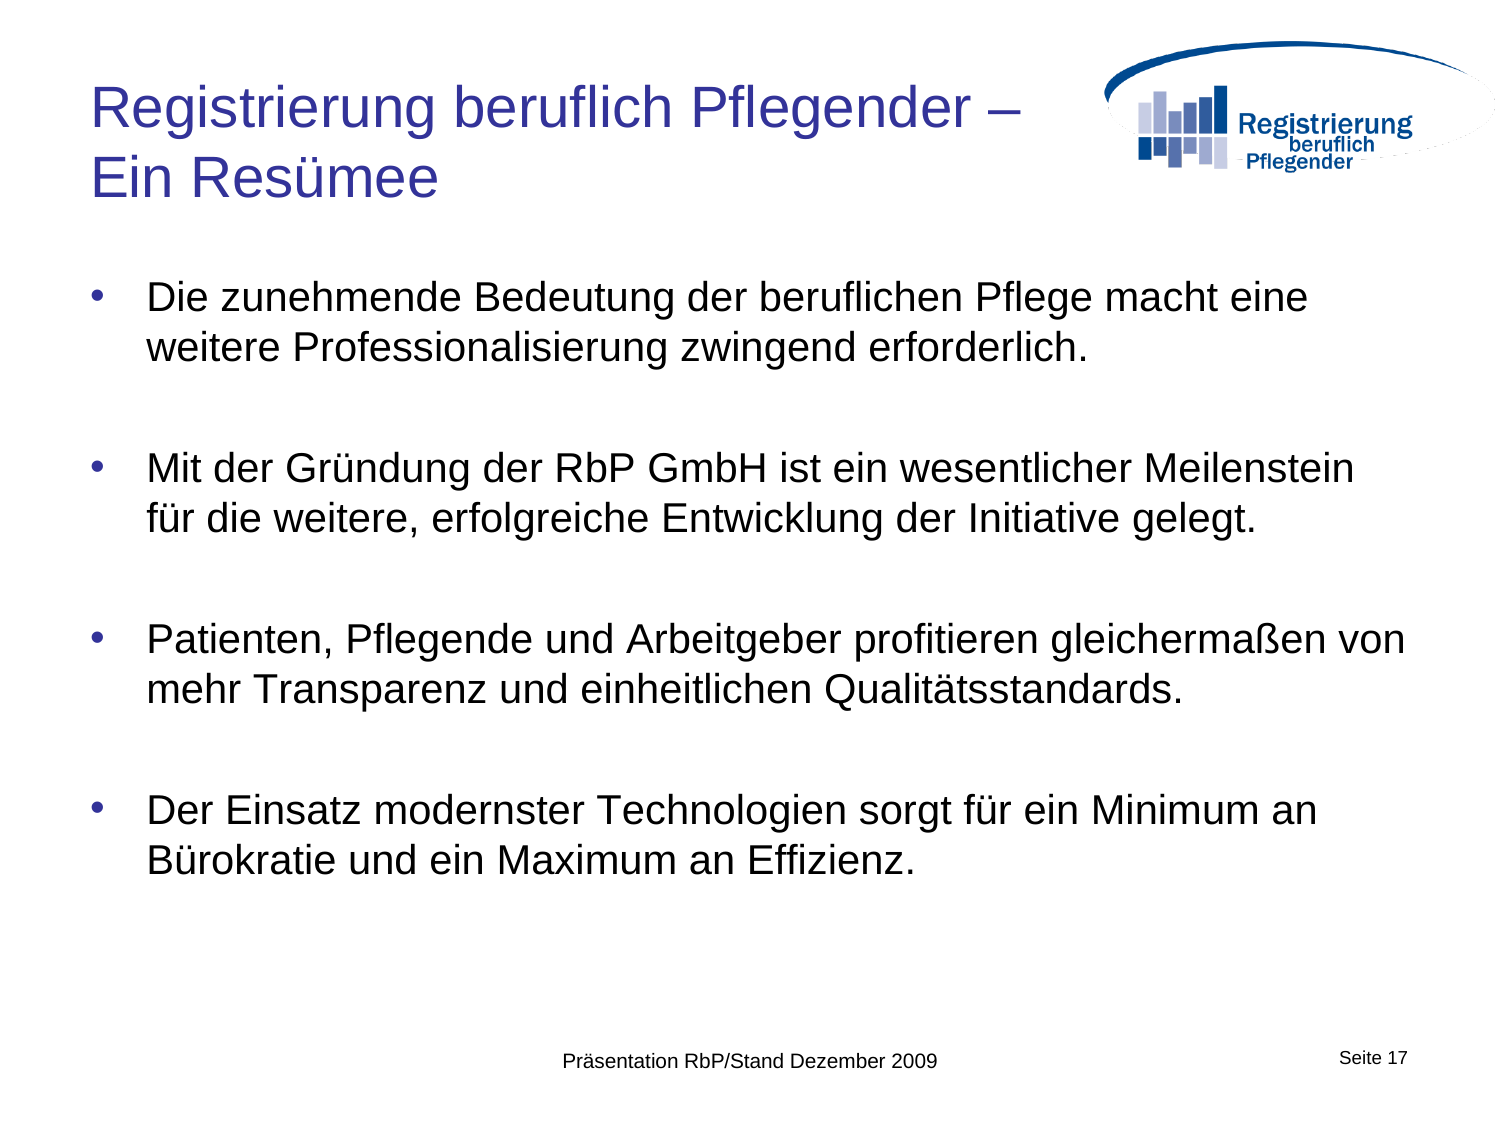

# Registrierung beruflich Pflegender – Ein Resümee
Die zunehmende Bedeutung der beruflichen Pflege macht eine weitere Professionalisierung zwingend erforderlich.
Mit der Gründung der RbP GmbH ist ein wesentlicher Meilenstein für die weitere, erfolgreiche Entwicklung der Initiative gelegt.
Patienten, Pflegende und Arbeitgeber profitieren gleichermaßen von mehr Transparenz und einheitlichen Qualitätsstandards.
Der Einsatz modernster Technologien sorgt für ein Minimum an Bürokratie und ein Maximum an Effizienz.
Präsentation RbP/Stand Dezember 2009